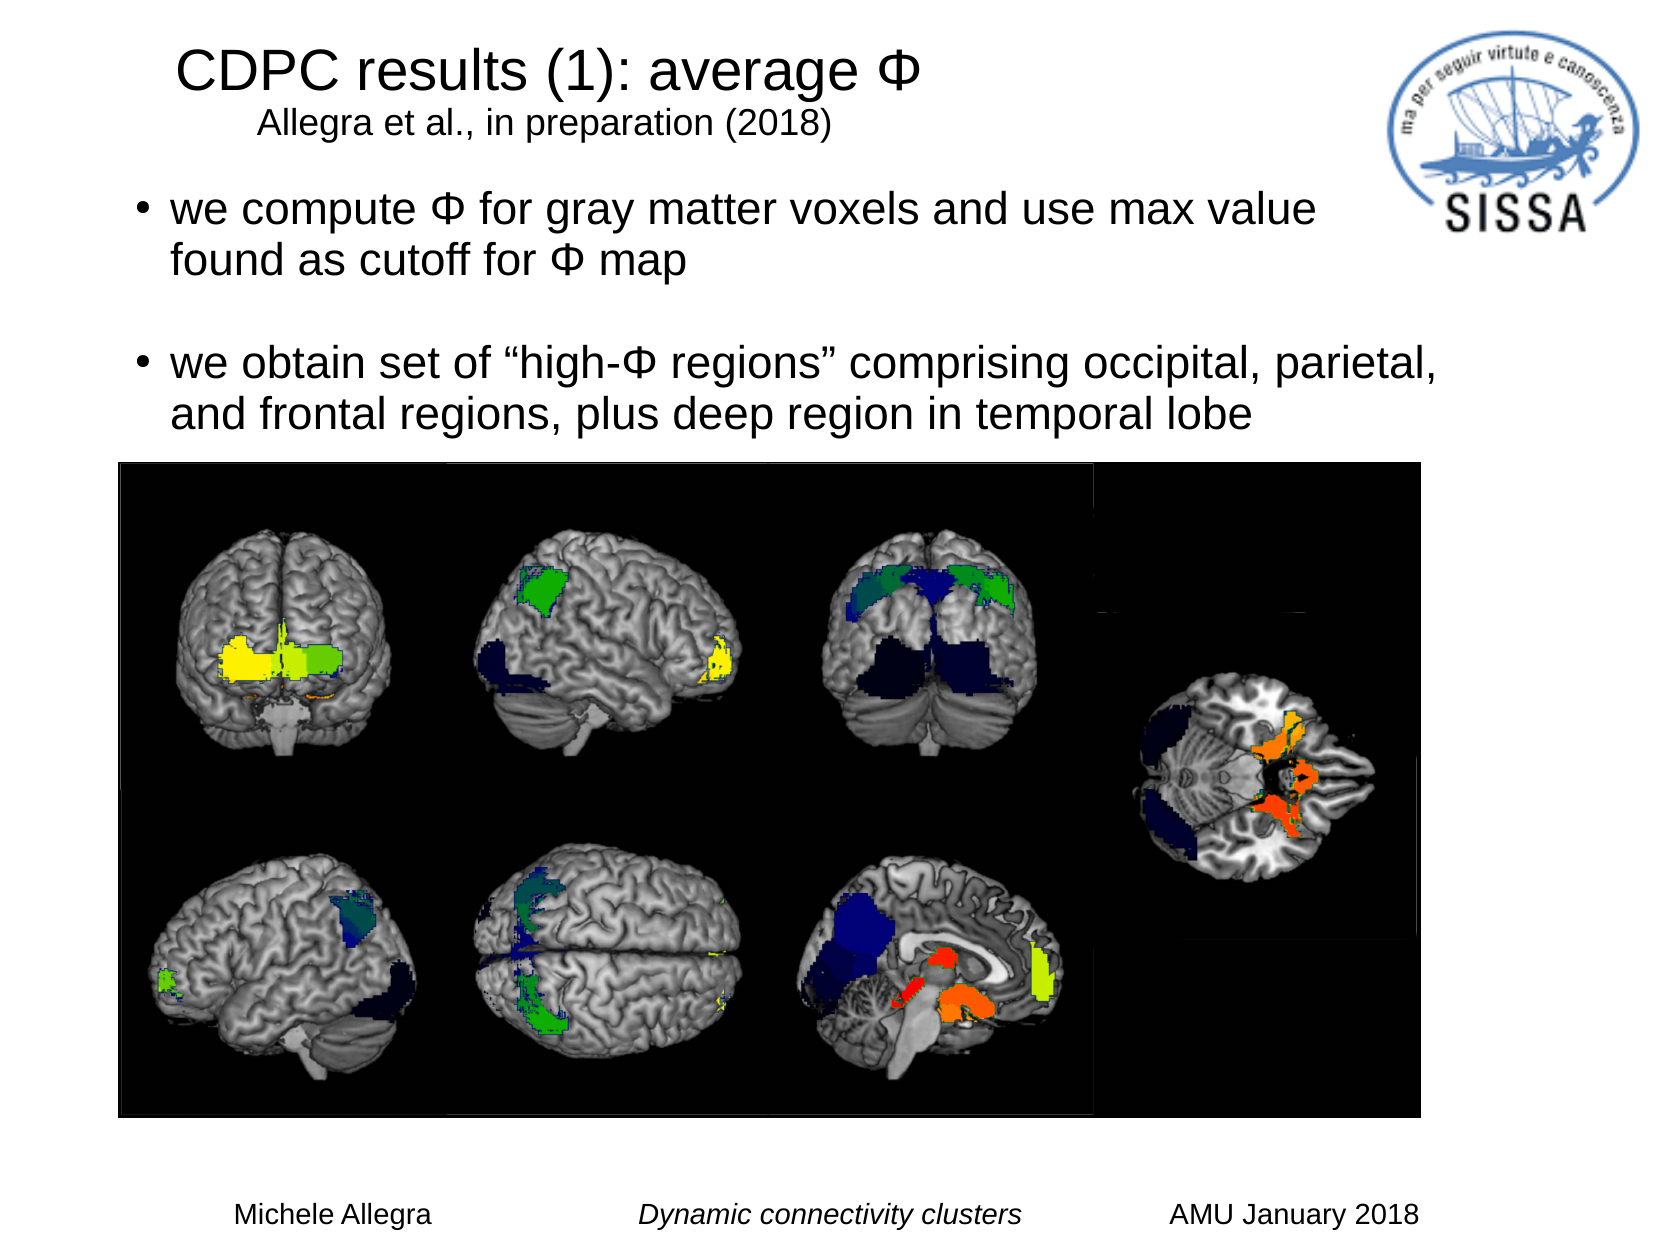

# CDPC results (1): average Φ
Allegra et al., in preparation (2018)
we compute Φ for gray matter voxels and use max value found as cutoff for Φ map
we obtain set of “high-Φ regions” comprising occipital, parietal, and frontal regions, plus deep region in temporal lobe
Michele Allegra Dynamic connectivity clusters AMU January 2018